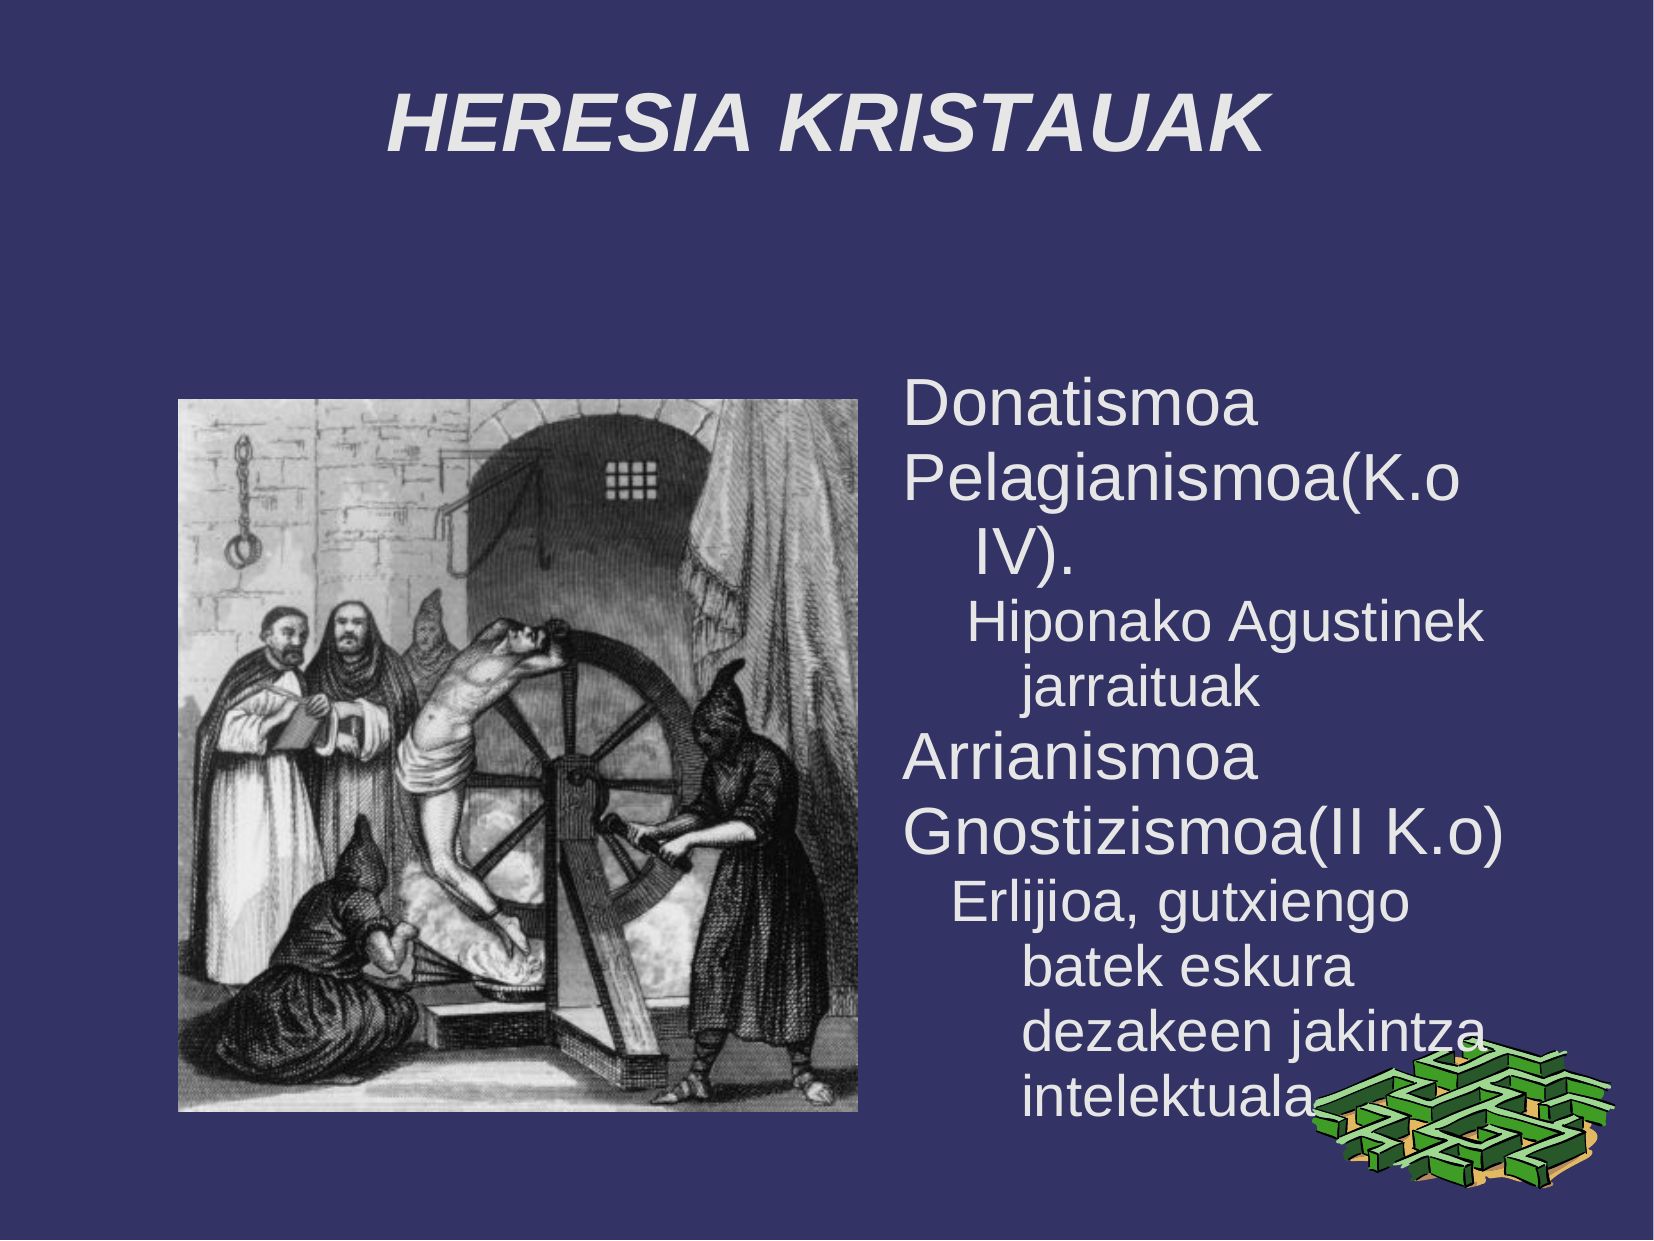

# HERESIA KRISTAUAK
Donatismoa
Pelagianismoa(K.o IV).
 Hiponako Agustinek jarraituak
Arrianismoa
Gnostizismoa(II K.o)
Erlijioa, gutxiengo batek eskura dezakeen jakintza intelektuala